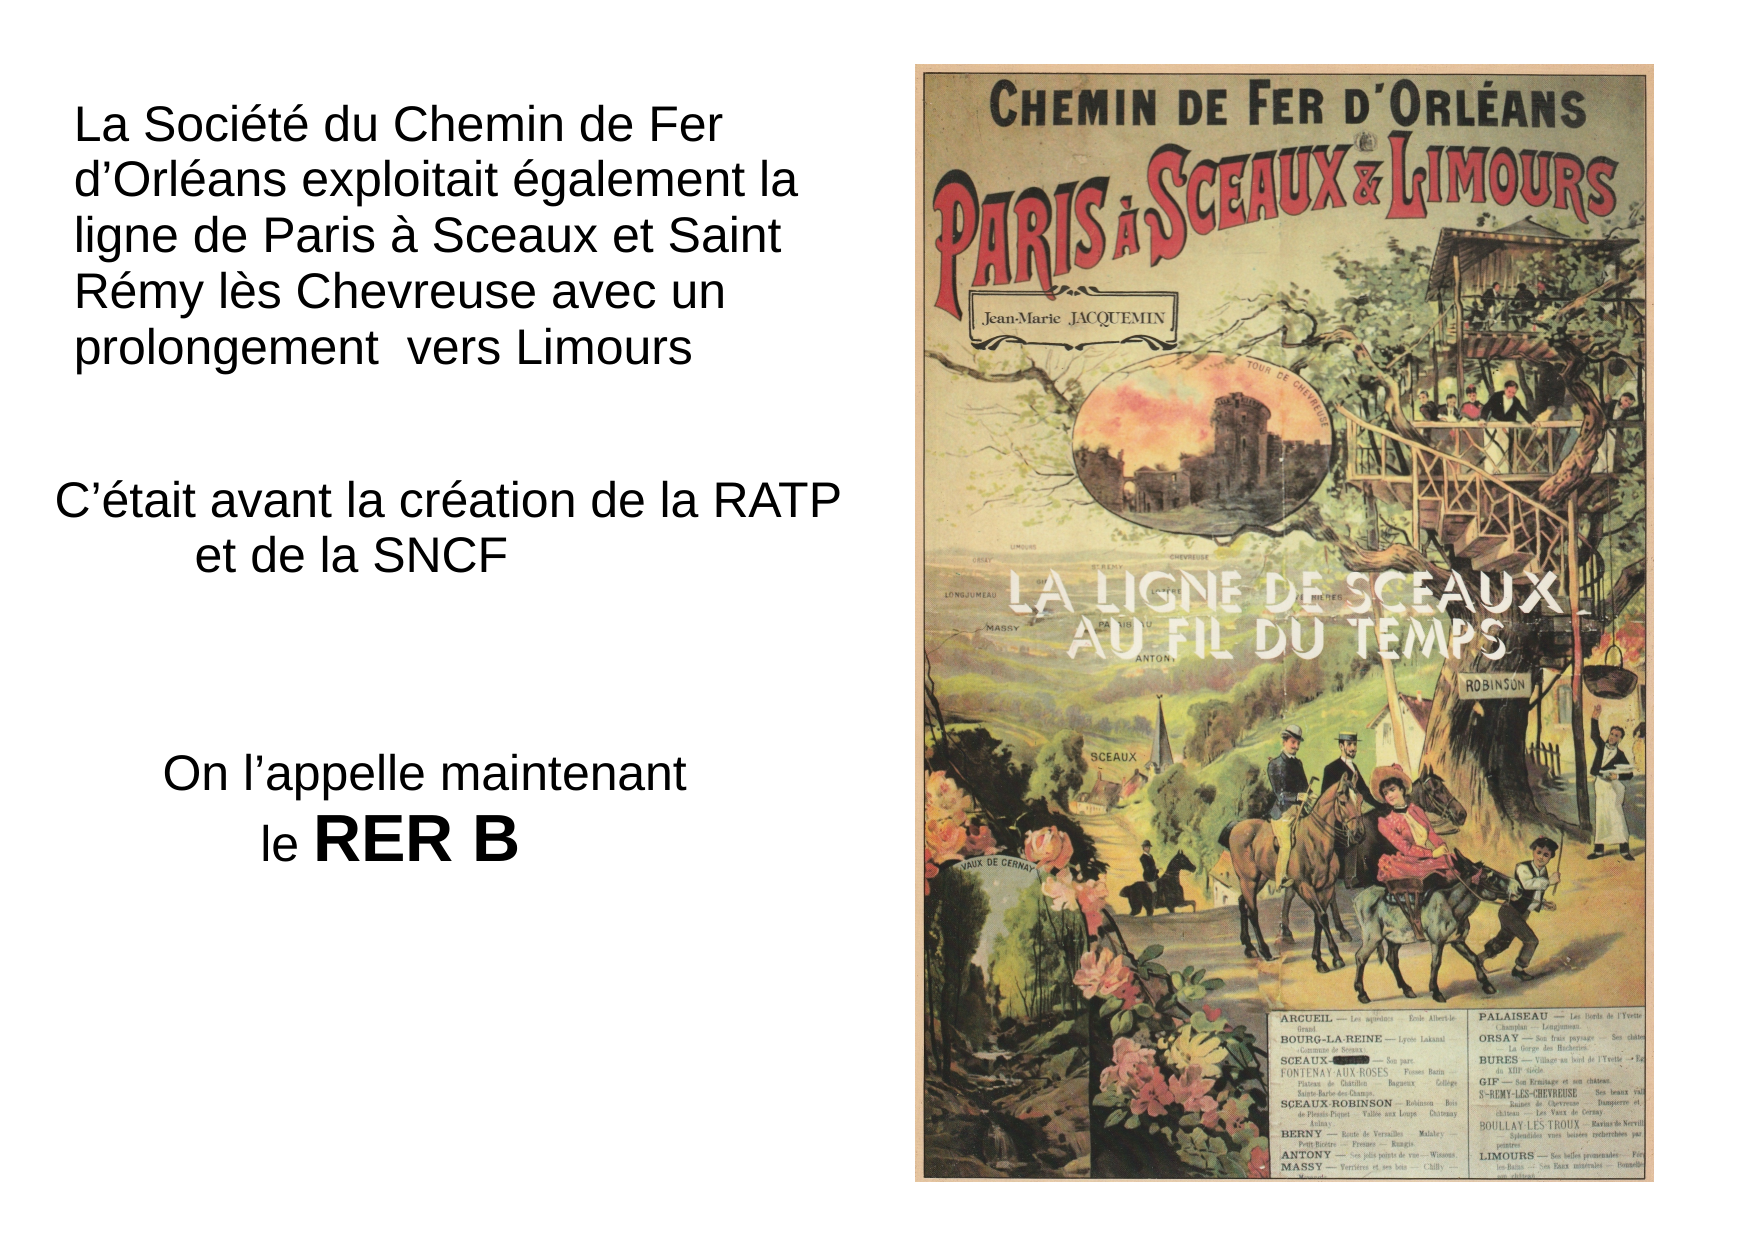

La Société du Chemin de Fer d’Orléans exploitait également la ligne de Paris à Sceaux et Saint Rémy lès Chevreuse avec un prolongement vers Limours
C’était avant la création de la RATP
 et de la SNCF
On l’appelle maintenant
 le RER B